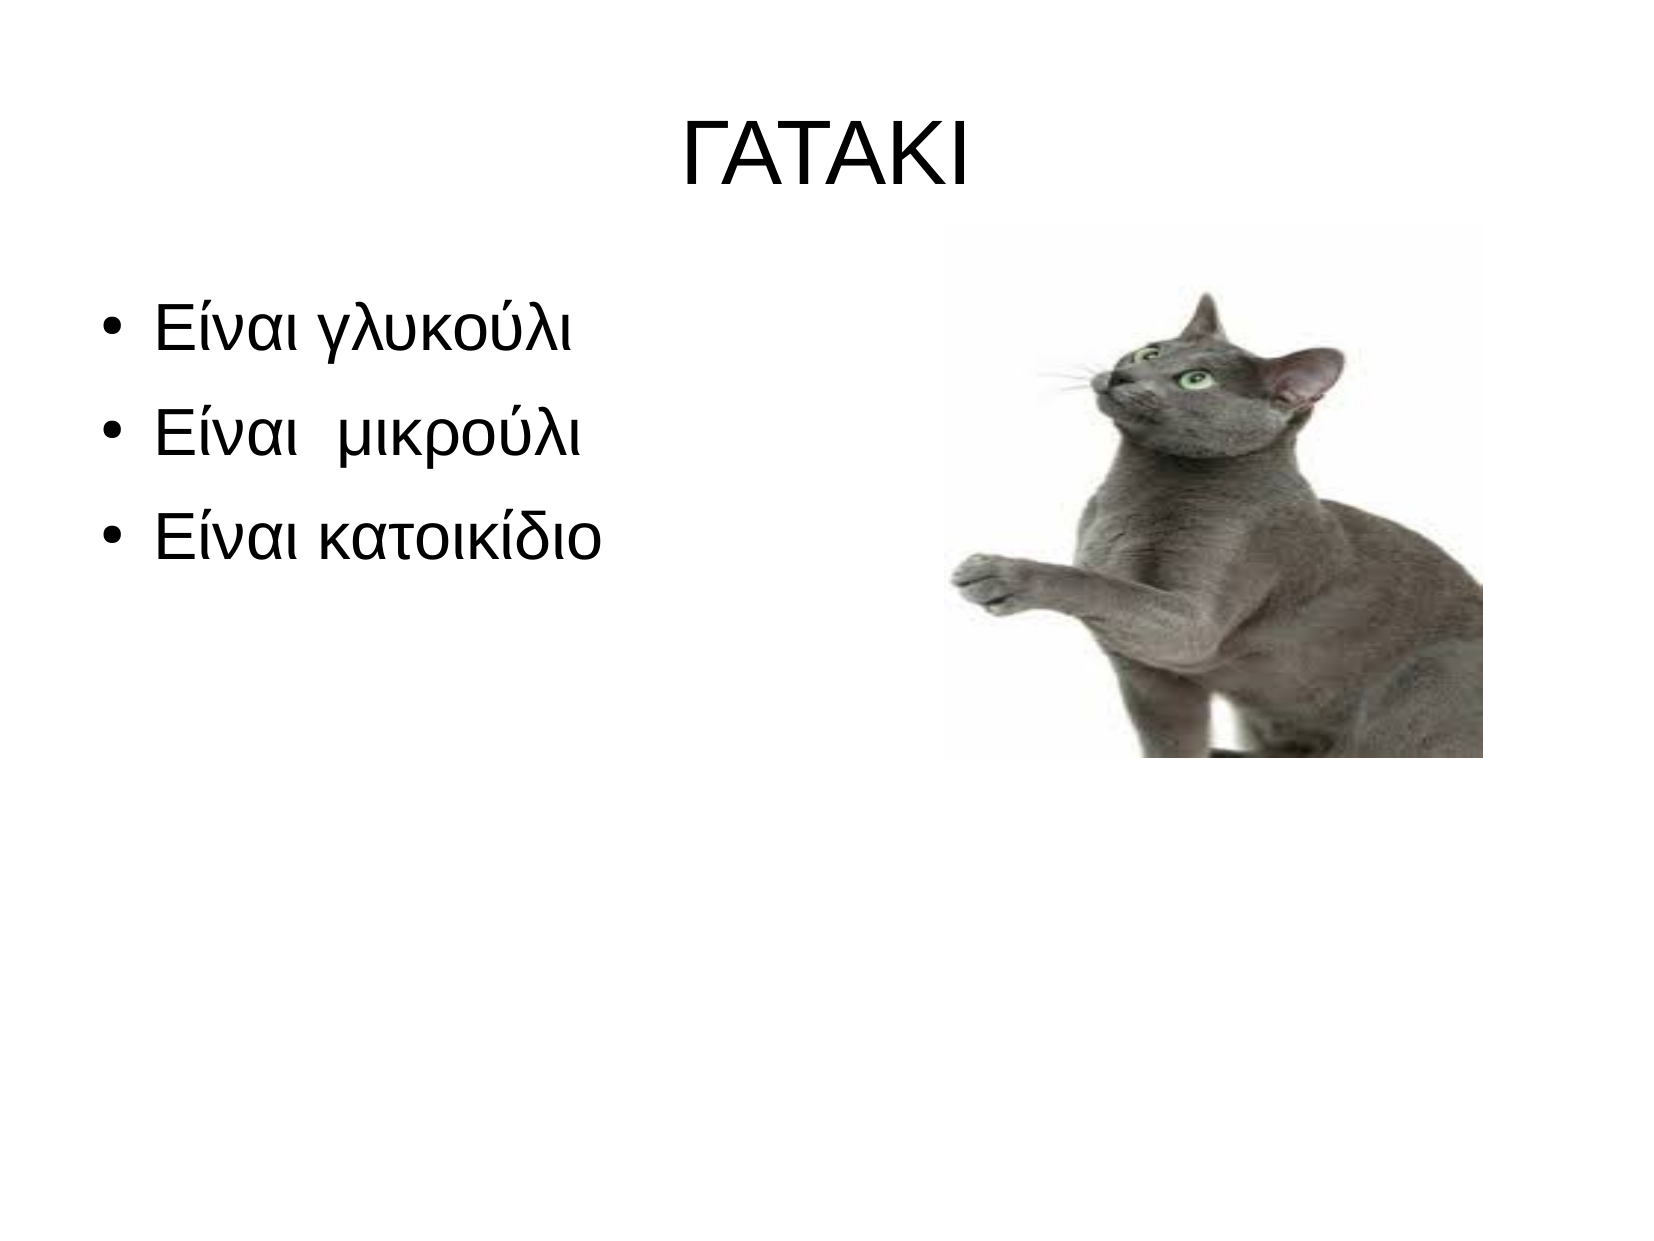

# ΓΑΤΑΚΙ
Είναι γλυκούλι
Είναι μικρούλι
Είναι κατοικίδιο